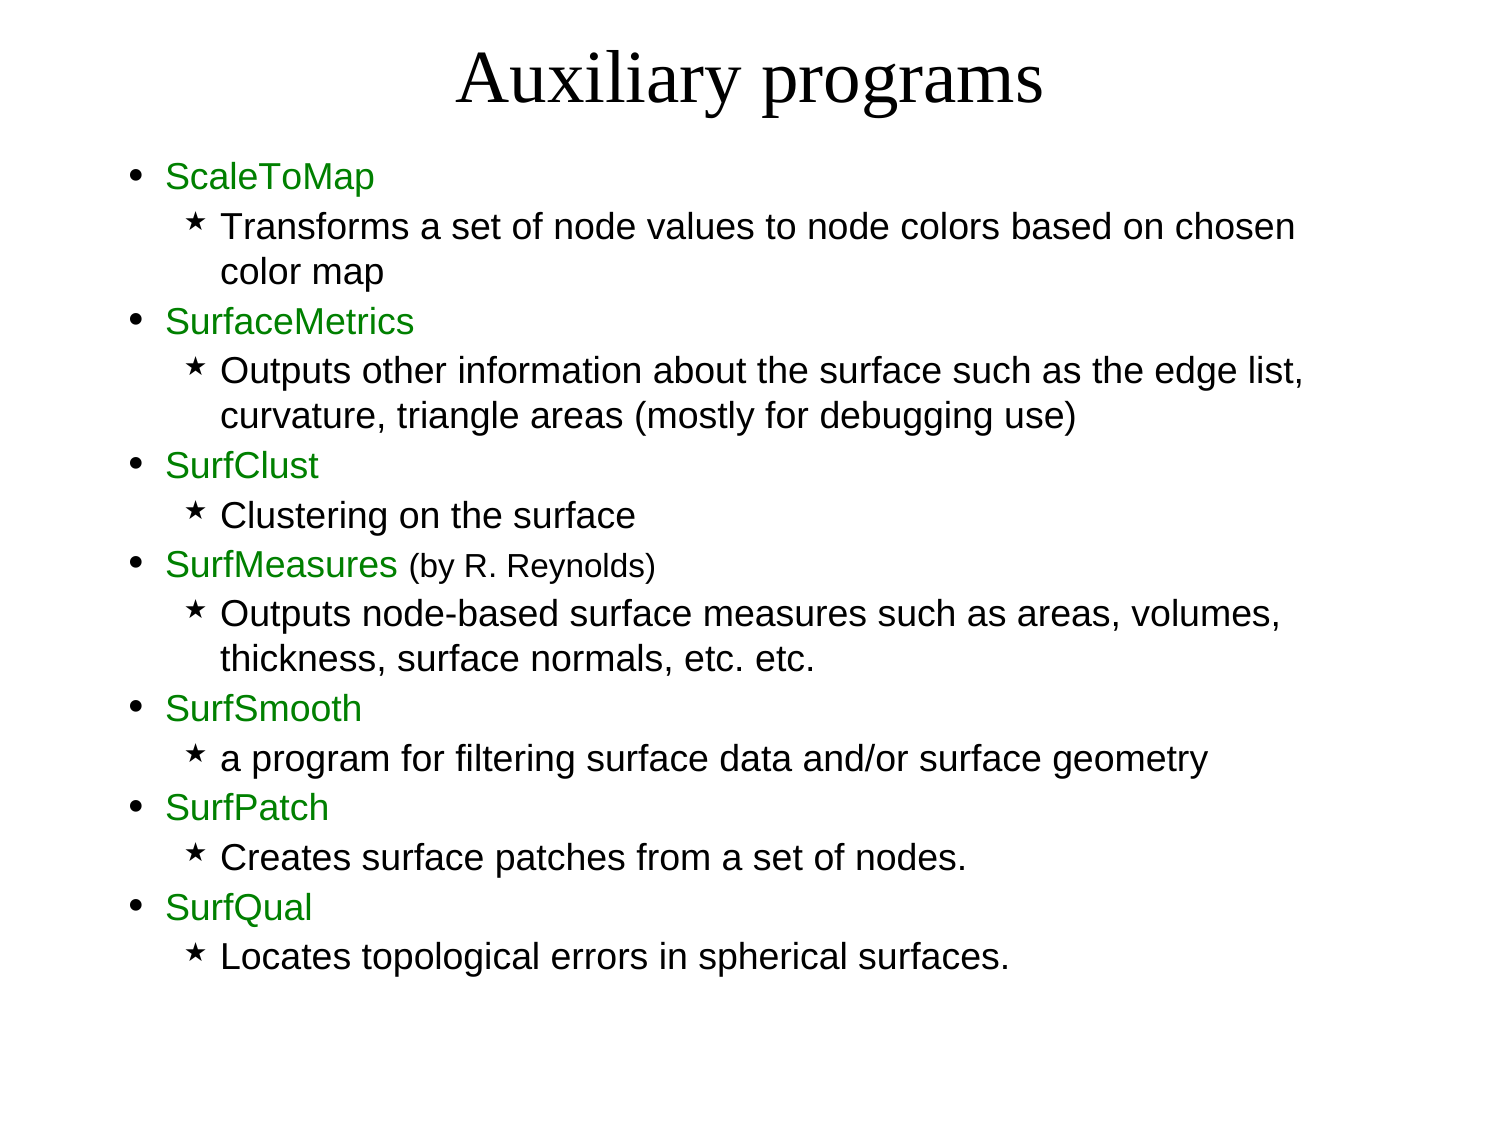

# Auxiliary programs
ScaleToMap
Transforms a set of node values to node colors based on chosen color map
SurfaceMetrics
Outputs other information about the surface such as the edge list, curvature, triangle areas (mostly for debugging use)
SurfClust
Clustering on the surface
SurfMeasures (by R. Reynolds)
Outputs node-based surface measures such as areas, volumes, thickness, surface normals, etc. etc.
SurfSmooth
a program for filtering surface data and/or surface geometry
SurfPatch
Creates surface patches from a set of nodes.
SurfQual
Locates topological errors in spherical surfaces.